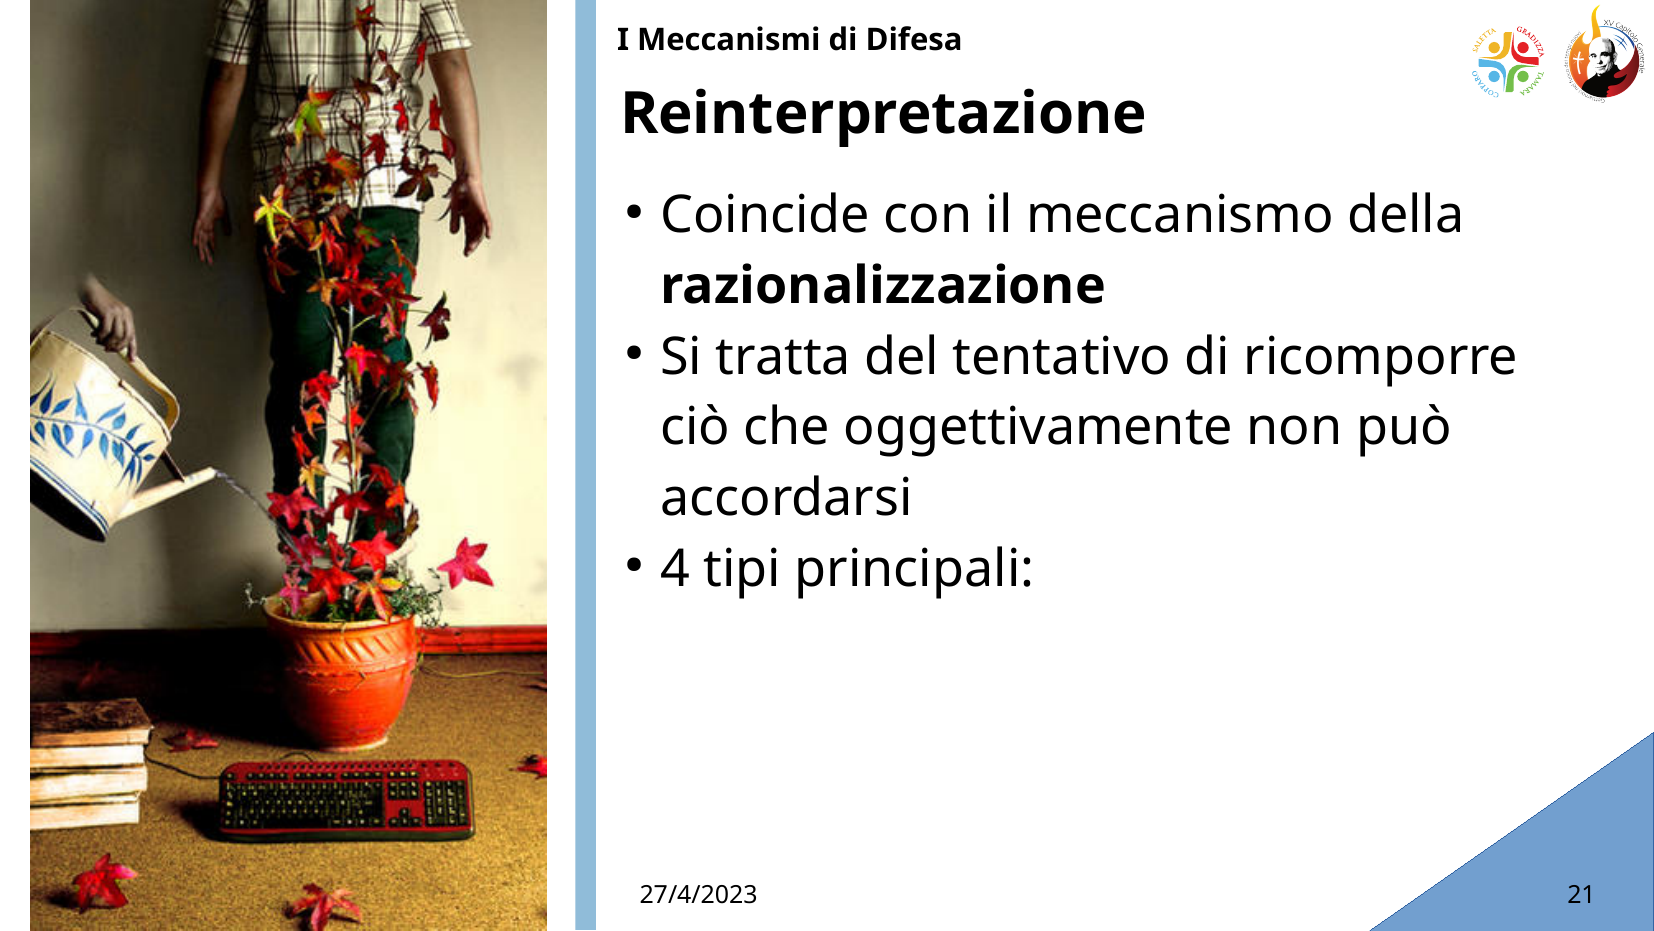

I Meccanismi di Difesa
Reinterpretazione
# Coincide con il meccanismo della razionalizzazione
Si tratta del tentativo di ricomporre ciò che oggettivamente non può accordarsi
4 tipi principali: